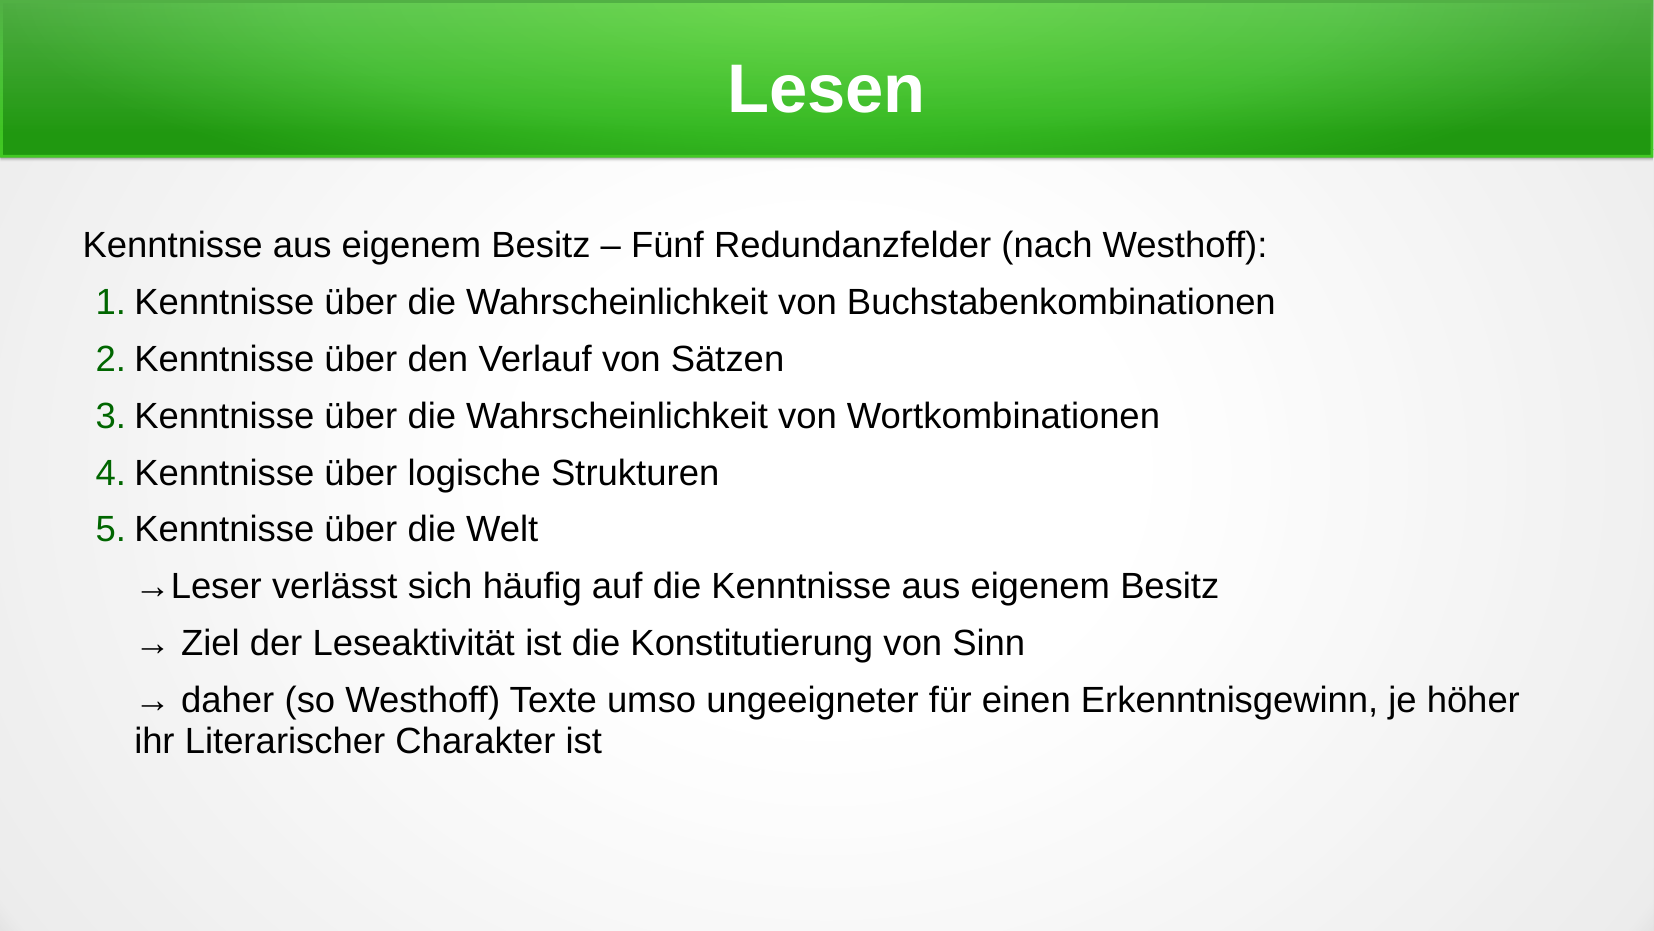

# Lesen
Kenntnisse aus eigenem Besitz – Fünf Redundanzfelder (nach Westhoff):
Kenntnisse über die Wahrscheinlichkeit von Buchstabenkombinationen
Kenntnisse über den Verlauf von Sätzen
Kenntnisse über die Wahrscheinlichkeit von Wortkombinationen
Kenntnisse über logische Strukturen
Kenntnisse über die Welt
→Leser verlässt sich häufig auf die Kenntnisse aus eigenem Besitz
→ Ziel der Leseaktivität ist die Konstitutierung von Sinn
→ daher (so Westhoff) Texte umso ungeeigneter für einen Erkenntnisgewinn, je höher ihr Literarischer Charakter ist